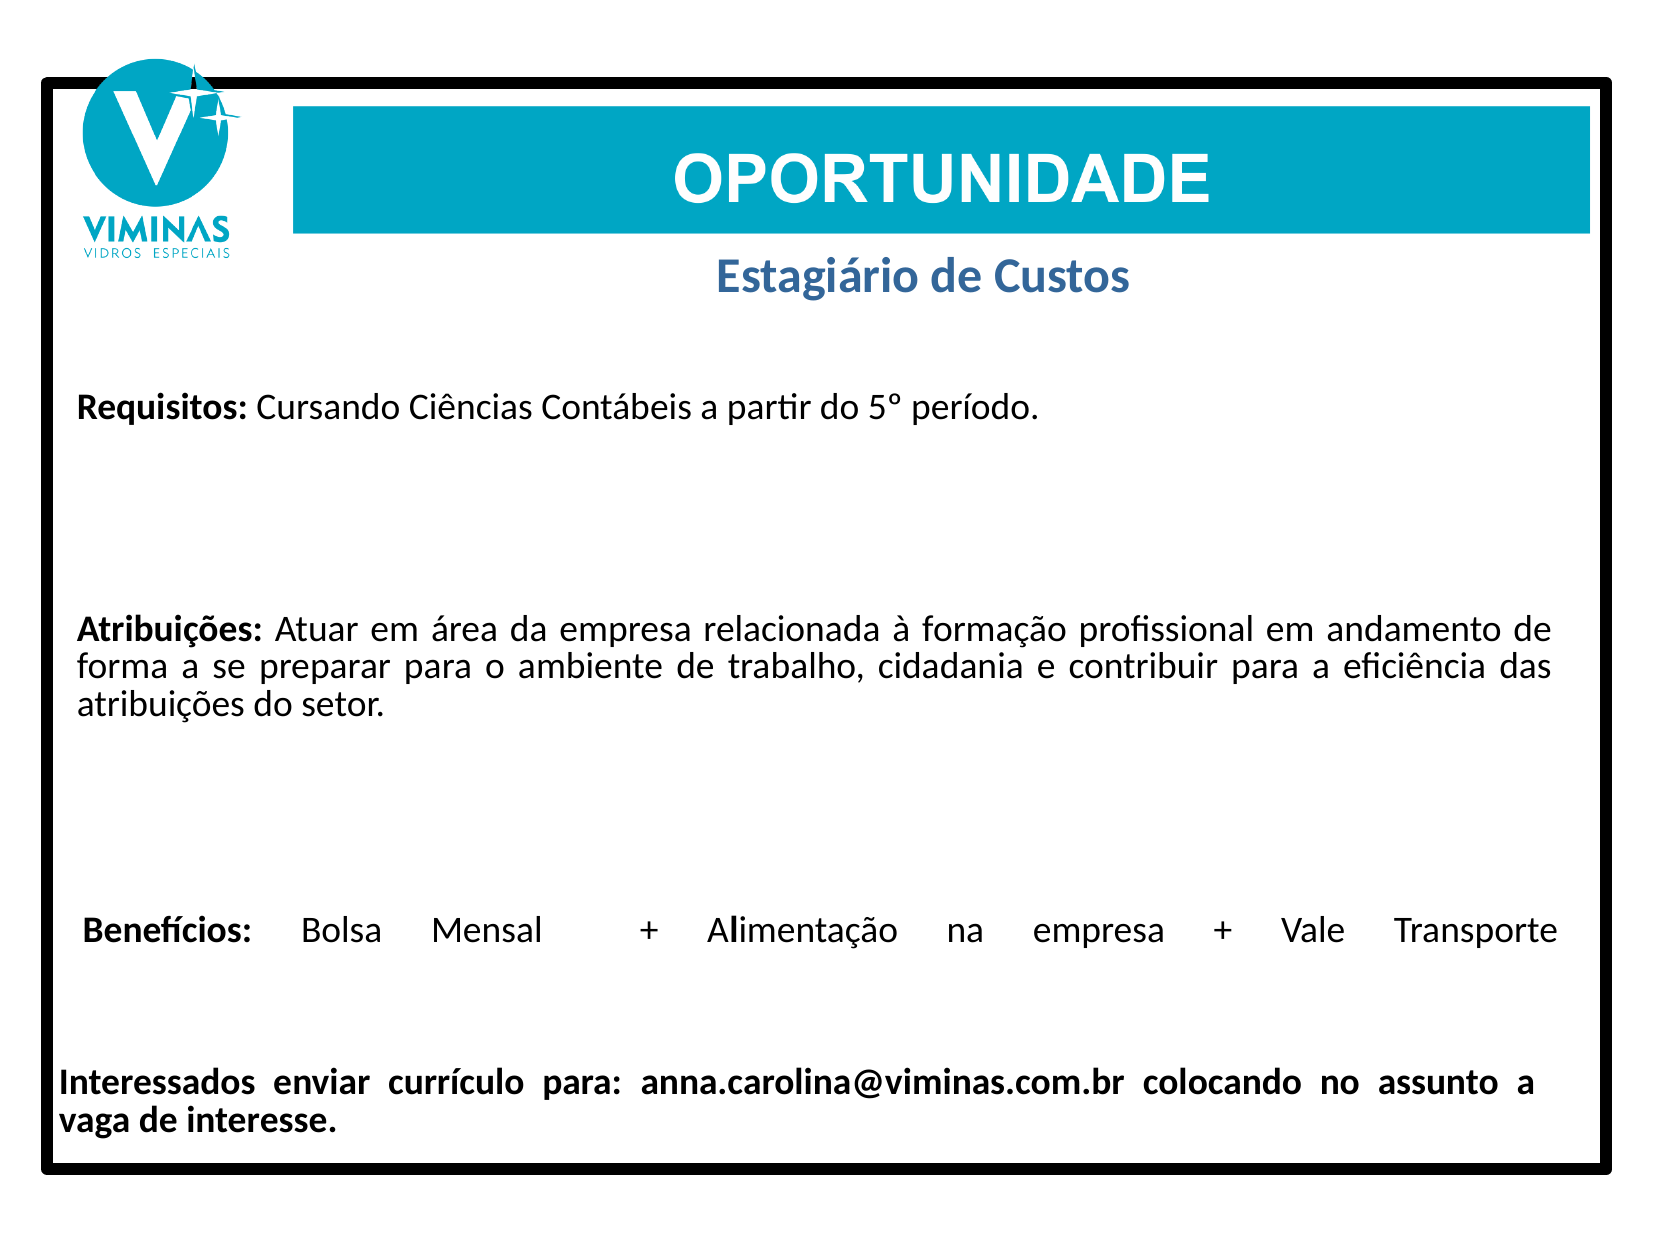

# Estagiário de Custos
Requisitos: Cursando Ciências Contábeis a partir do 5º período.
Atribuições: Atuar em área da empresa relacionada à formação profissional em andamento de forma a se preparar para o ambiente de trabalho, cidadania e contribuir para a eficiência das atribuições do setor.
Benefícios: Bolsa Mensal + Alimentação na empresa + Vale Transporte
Interessados enviar currículo para: anna.carolina@viminas.com.br colocando no assunto a vaga de interesse.